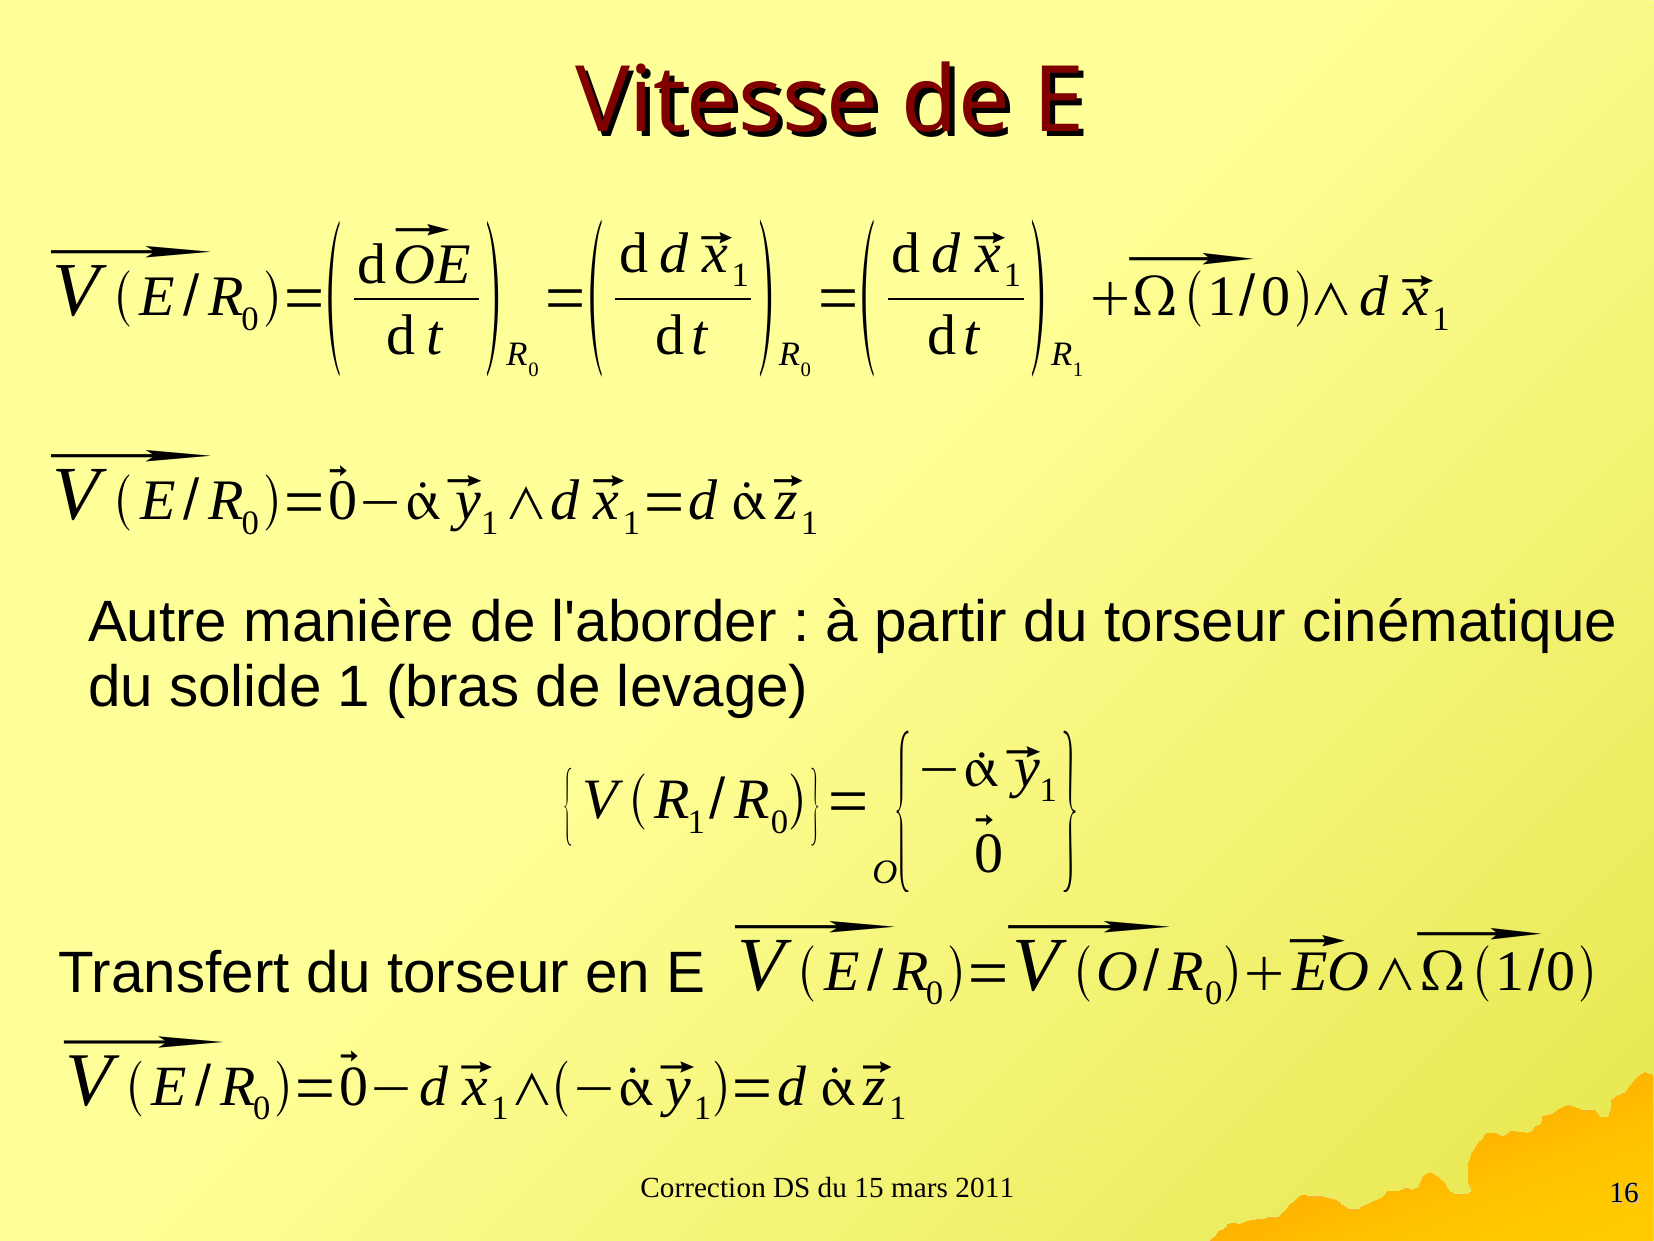

# Vitesse de E
Autre manière de l'aborder : à partir du torseur cinématique
du solide 1 (bras de levage)
Transfert du torseur en E
Correction DS du 15 mars 2011